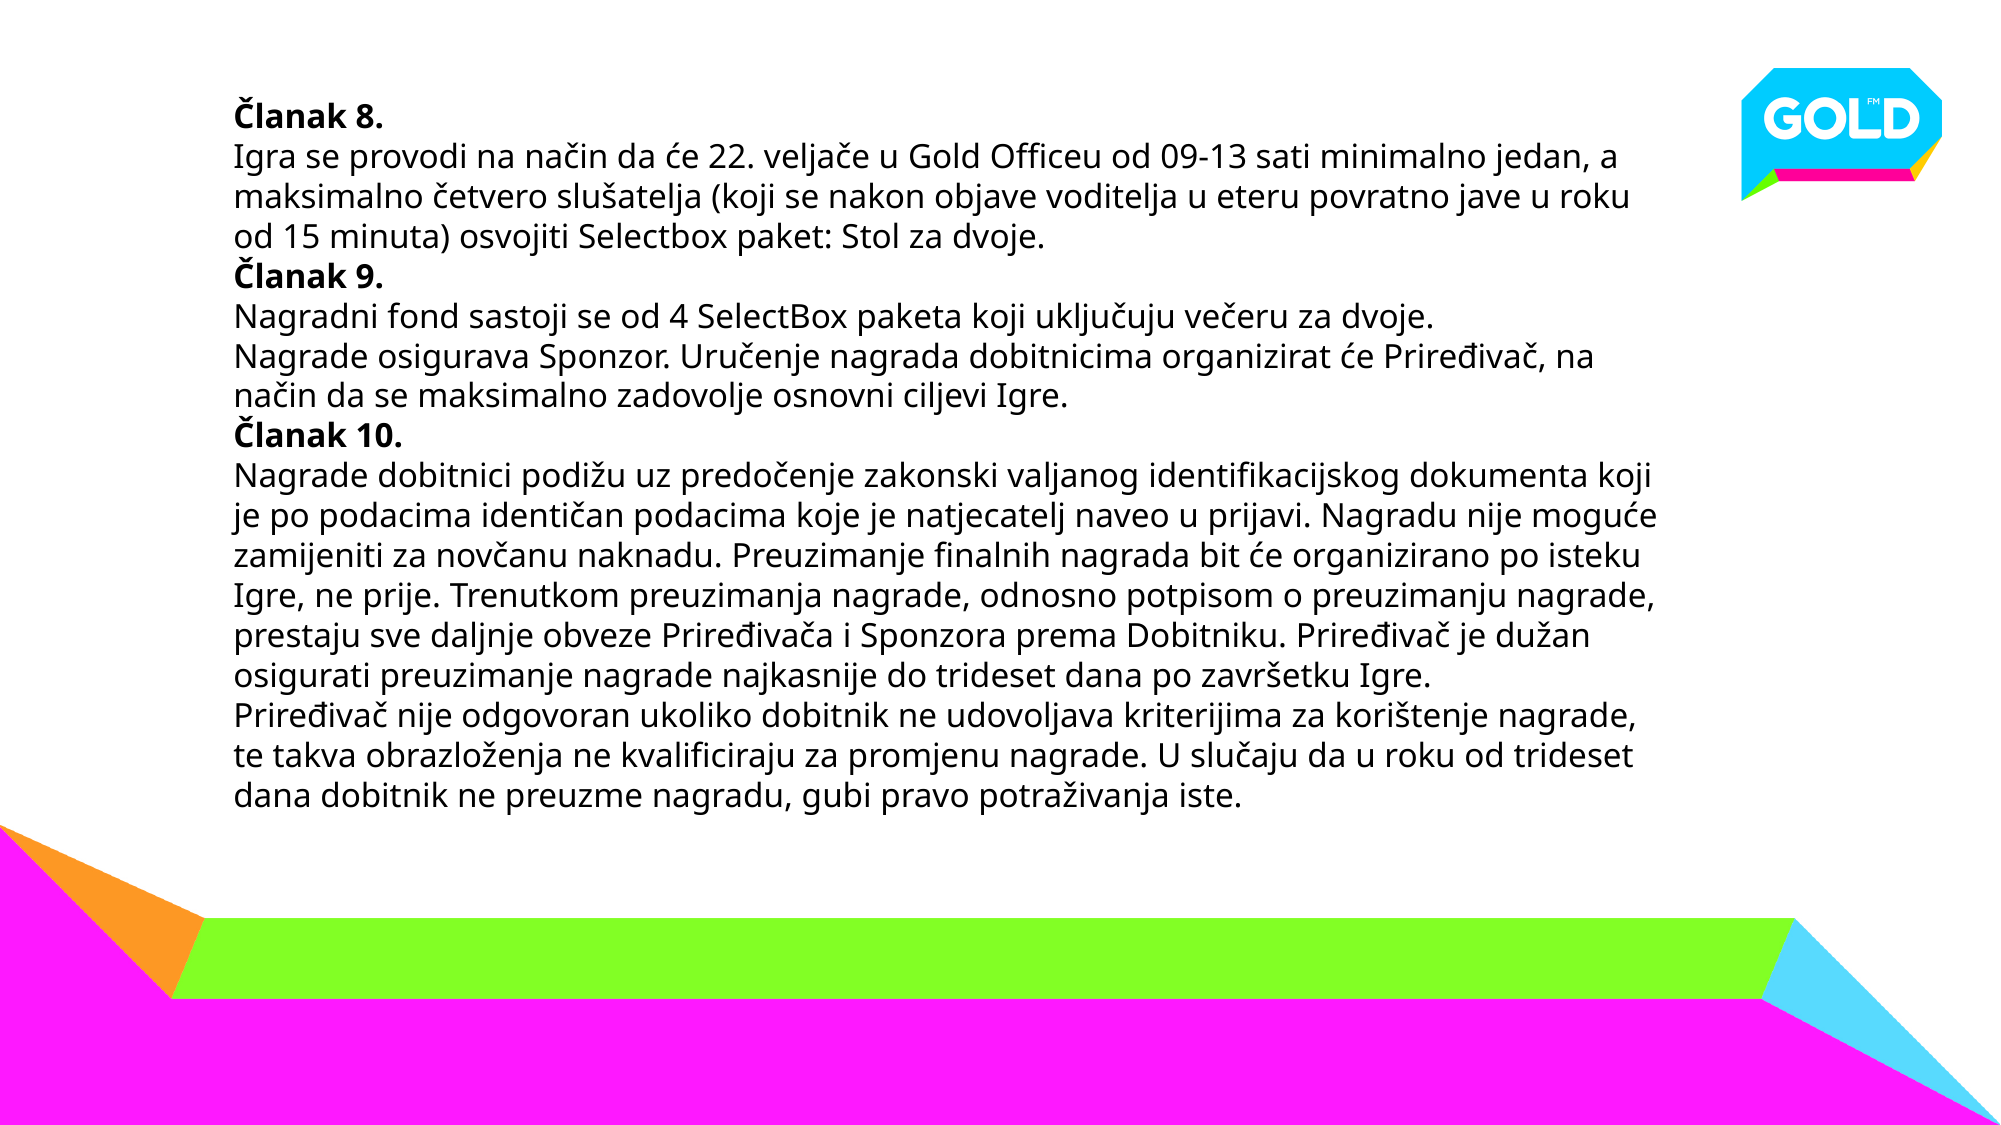

Članak 8.
Igra se provodi na način da će 22. veljače u Gold Officeu od 09-13 sati minimalno jedan, a maksimalno četvero slušatelja (koji se nakon objave voditelja u eteru povratno jave u roku od 15 minuta) osvojiti Selectbox paket: Stol za dvoje.
Članak 9.
Nagradni fond sastoji se od 4 SelectBox paketa koji uključuju večeru za dvoje.
Nagrade osigurava Sponzor. Uručenje nagrada dobitnicima organizirat će Priređivač, na način da se maksimalno zadovolje osnovni ciljevi Igre.
Članak 10.
Nagrade dobitnici podižu uz predočenje zakonski valjanog identifikacijskog dokumenta koji je po podacima identičan podacima koje je natjecatelj naveo u prijavi. Nagradu nije moguće zamijeniti za novčanu naknadu. Preuzimanje finalnih nagrada bit će organizirano po isteku Igre, ne prije. Trenutkom preuzimanja nagrade, odnosno potpisom o preuzimanju nagrade, prestaju sve daljnje obveze Priređivača i Sponzora prema Dobitniku. Priređivač je dužan osigurati preuzimanje nagrade najkasnije do trideset dana po završetku Igre.
Priređivač nije odgovoran ukoliko dobitnik ne udovoljava kriterijima za korištenje nagrade, te takva obrazloženja ne kvalificiraju za promjenu nagrade. U slučaju da u roku od trideset dana dobitnik ne preuzme nagradu, gubi pravo potraživanja iste.